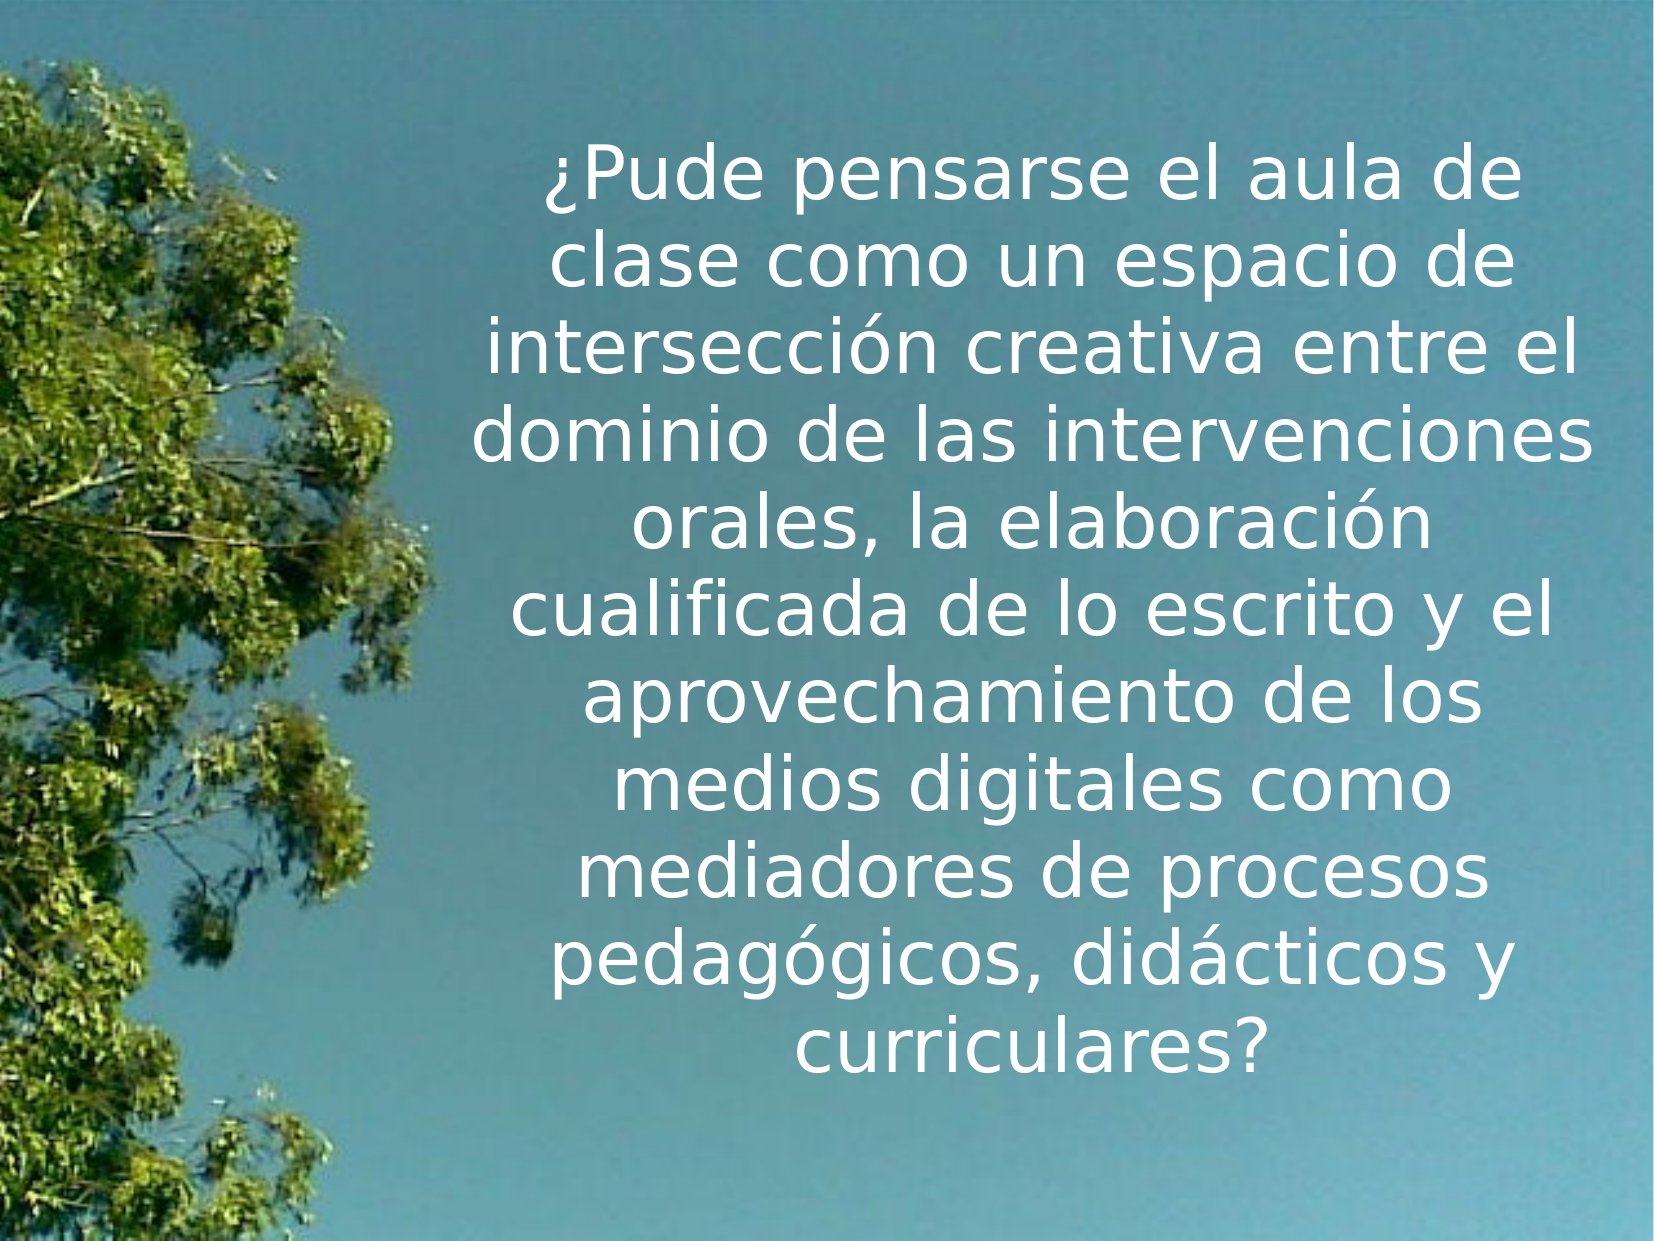

# ¿Pude pensarse el aula de clase como un espacio de intersección creativa entre el dominio de las intervenciones orales, la elaboración cualificada de lo escrito y el aprovechamiento de los medios digitales como mediadores de procesos pedagógicos, didácticos y curriculares?